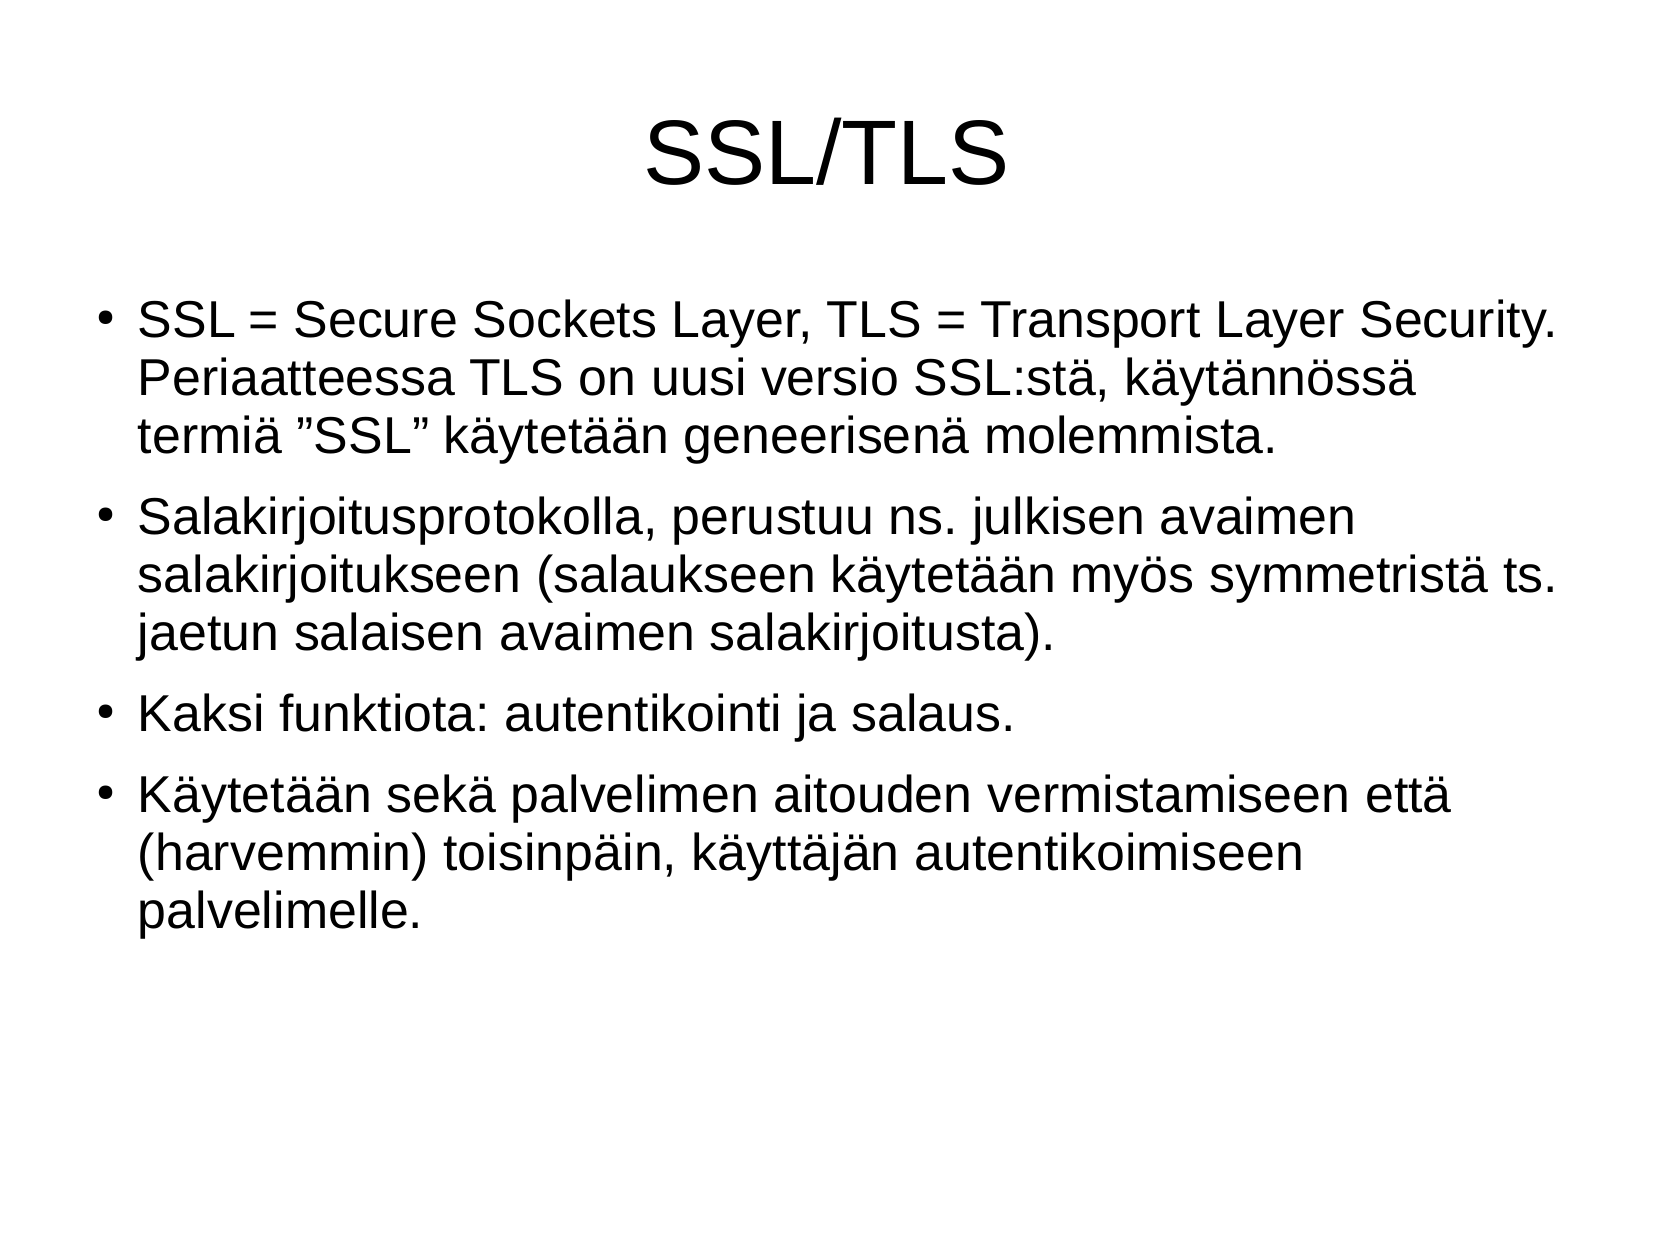

# SSL/TLS
SSL = Secure Sockets Layer, TLS = Transport Layer Security. Periaatteessa TLS on uusi versio SSL:stä, käytännössä termiä ”SSL” käytetään geneerisenä molemmista.
Salakirjoitusprotokolla, perustuu ns. julkisen avaimen salakirjoitukseen (salaukseen käytetään myös symmetristä ts. jaetun salaisen avaimen salakirjoitusta).
Kaksi funktiota: autentikointi ja salaus.
Käytetään sekä palvelimen aitouden vermistamiseen että (harvemmin) toisinpäin, käyttäjän autentikoimiseen palvelimelle.